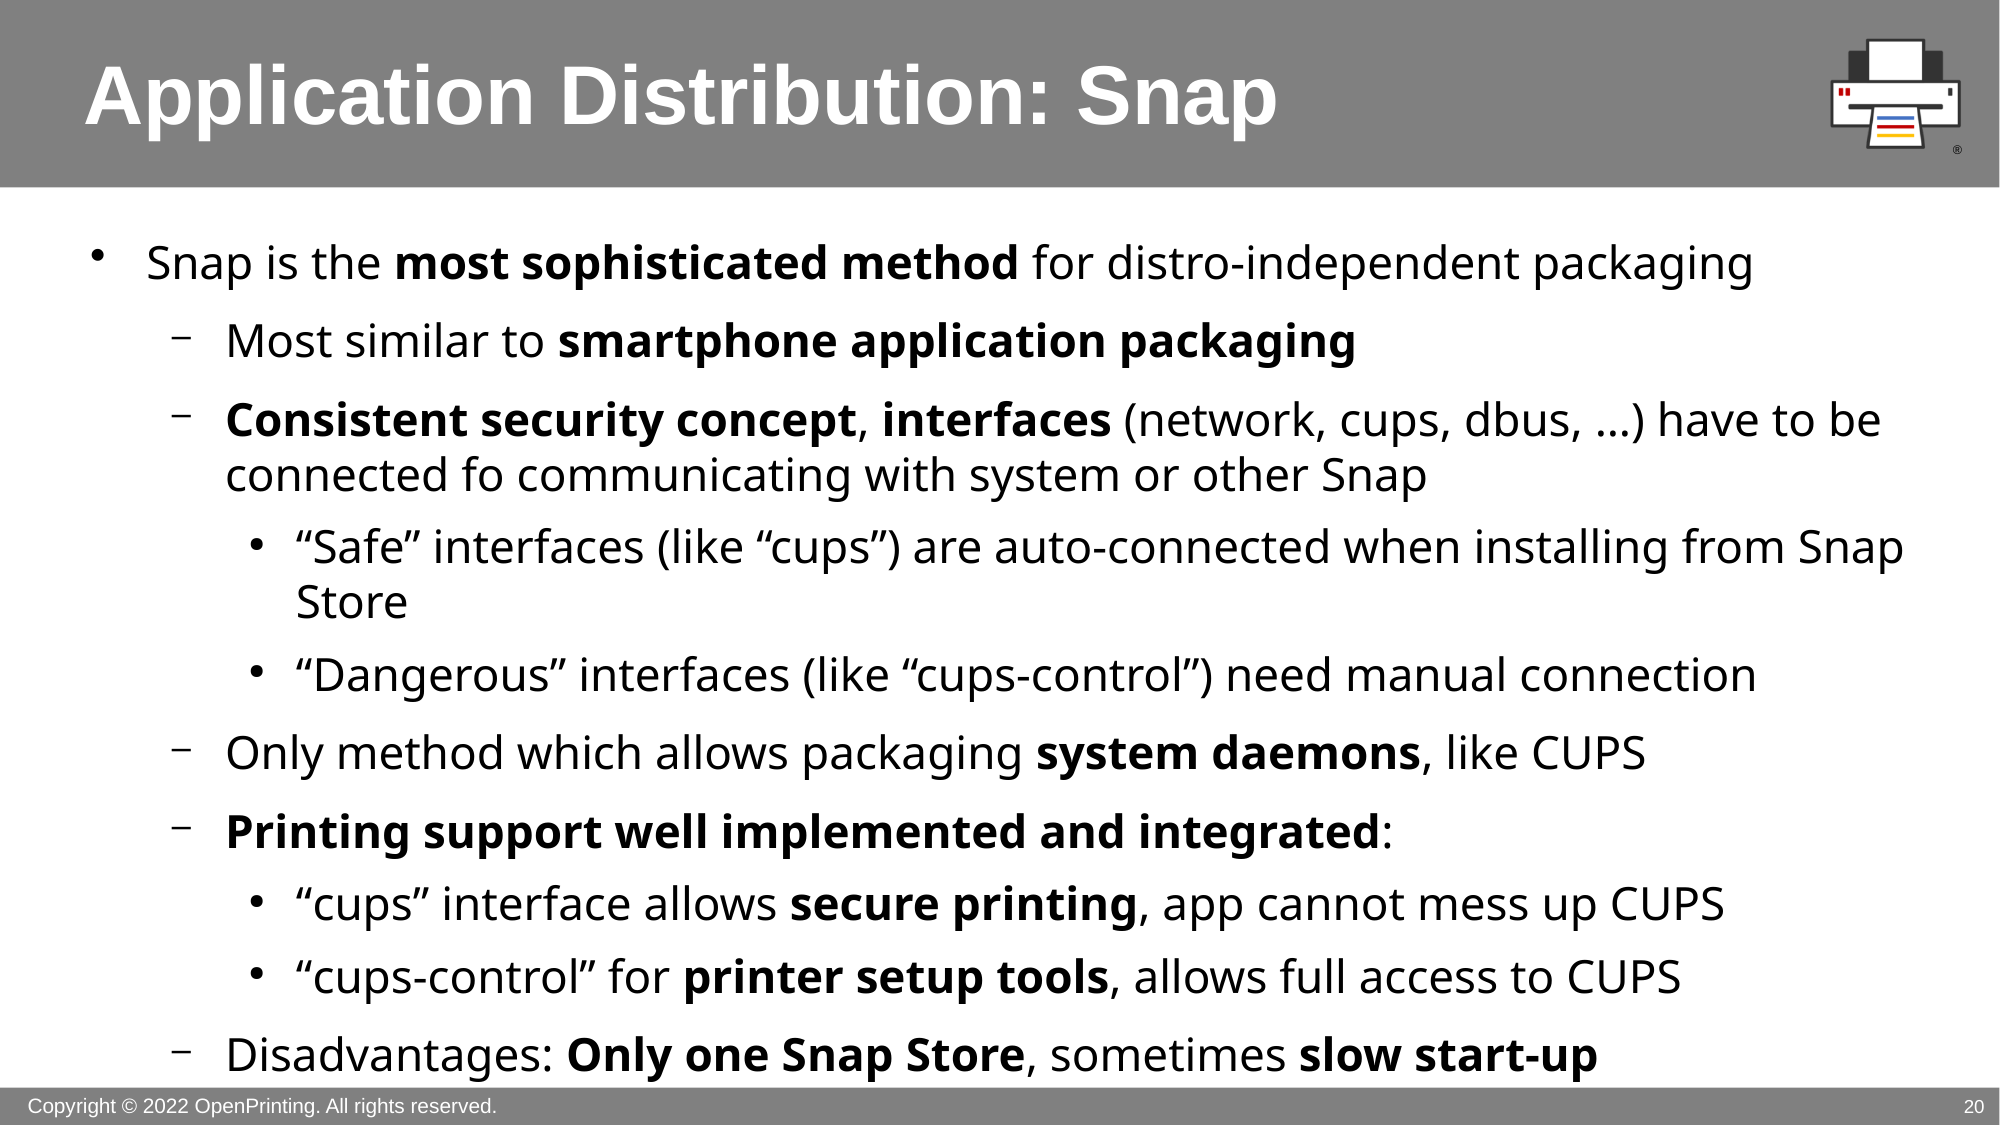

Application Distribution: Snap
# Snap is the most sophisticated method for distro-independent packaging
Most similar to smartphone application packaging
Consistent security concept, interfaces (network, cups, dbus, …) have to be connected fo communicating with system or other Snap
“Safe” interfaces (like “cups”) are auto-connected when installing from Snap Store
“Dangerous” interfaces (like “cups-control”) need manual connection
Only method which allows packaging system daemons, like CUPS
Printing support well implemented and integrated:
“cups” interface allows secure printing, app cannot mess up CUPS
“cups-control” for printer setup tools, allows full access to CUPS
Disadvantages: Only one Snap Store, sometimes slow start-up